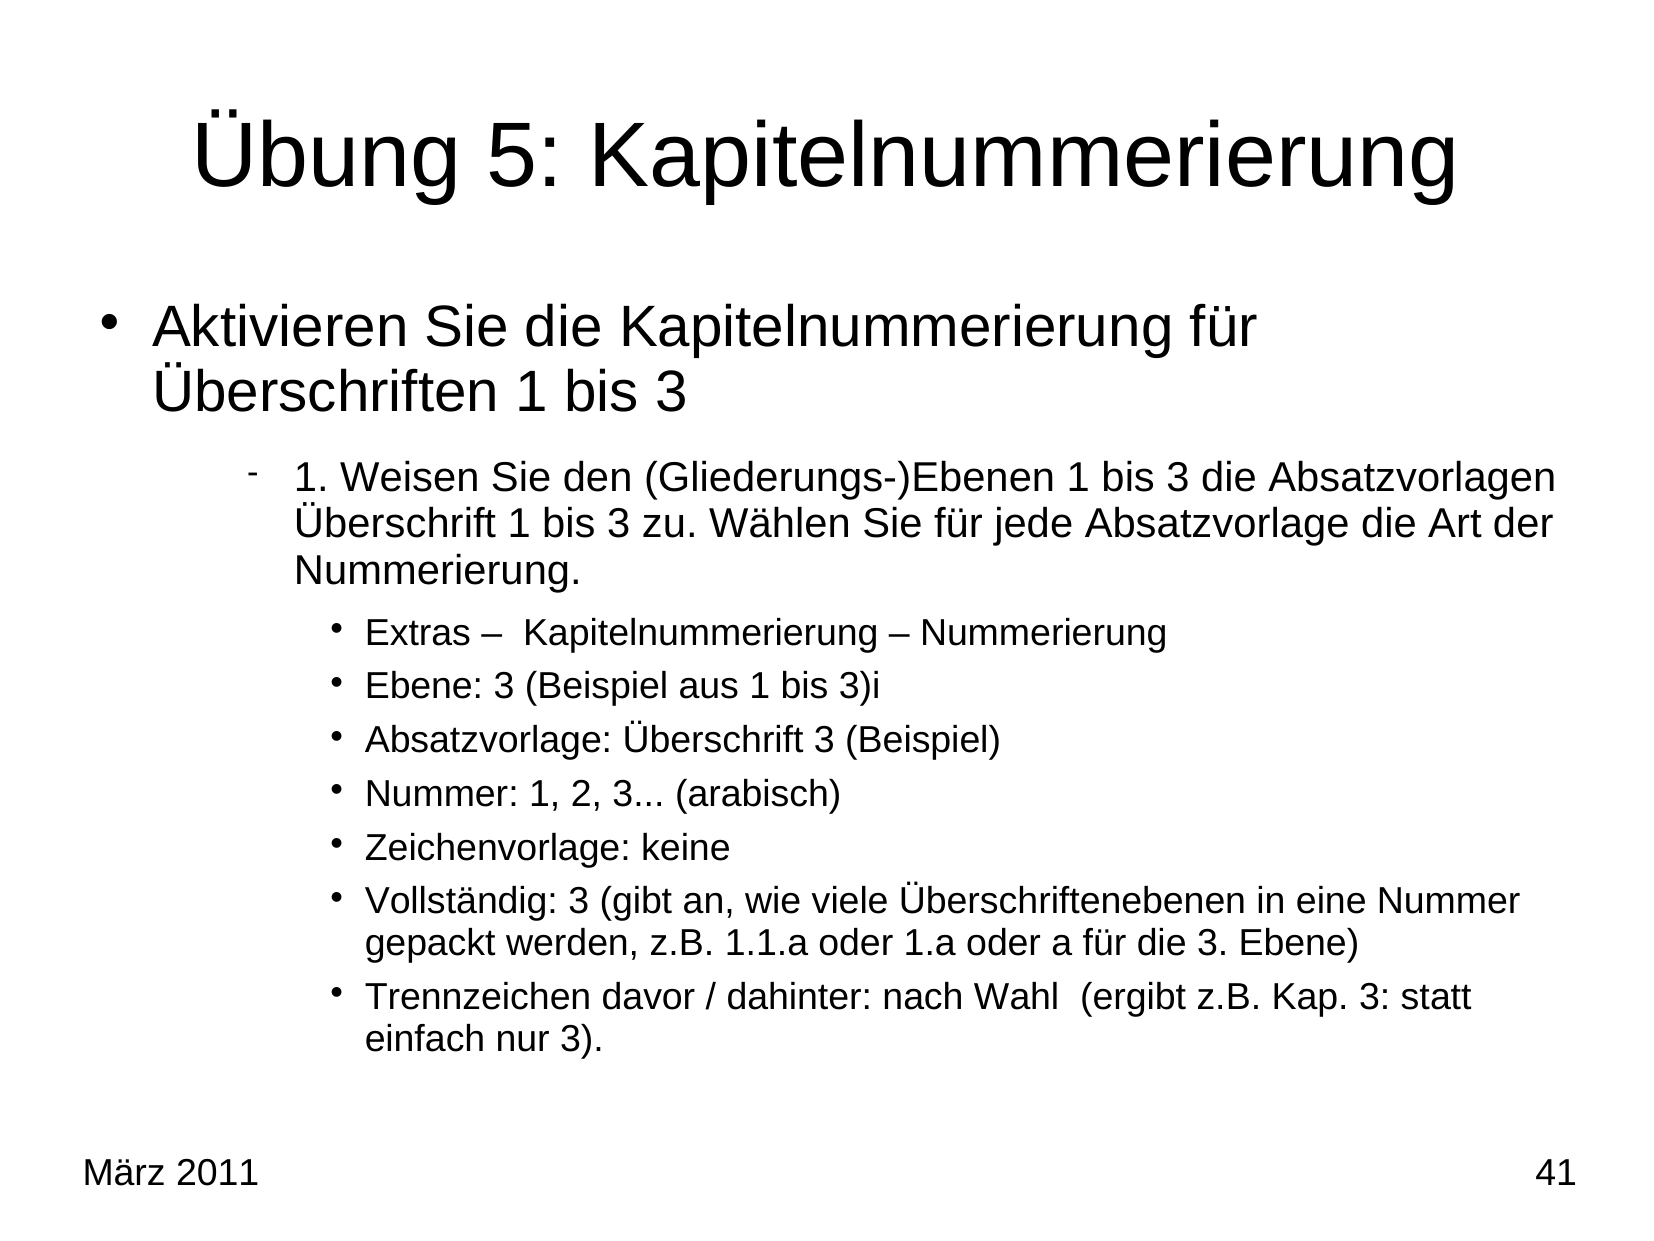

# Übung 5: Kapitelnummerierung
Aktivieren Sie die Kapitelnummerierung für Überschriften 1 bis 3
1. Weisen Sie den (Gliederungs-)Ebenen 1 bis 3 die Absatzvorlagen Überschrift 1 bis 3 zu. Wählen Sie für jede Absatzvorlage die Art der Nummerierung.
Extras – Kapitelnummerierung – Nummerierung
Ebene: 3 (Beispiel aus 1 bis 3)i
Absatzvorlage: Überschrift 3 (Beispiel)
Nummer: 1, 2, 3... (arabisch)
Zeichenvorlage: keine
Vollständig: 3 (gibt an, wie viele Überschriftenebenen in eine Nummer gepackt werden, z.B. 1.1.a oder 1.a oder a für die 3. Ebene)
Trennzeichen davor / dahinter: nach Wahl (ergibt z.B. Kap. 3: statt einfach nur 3).
März 2011
41